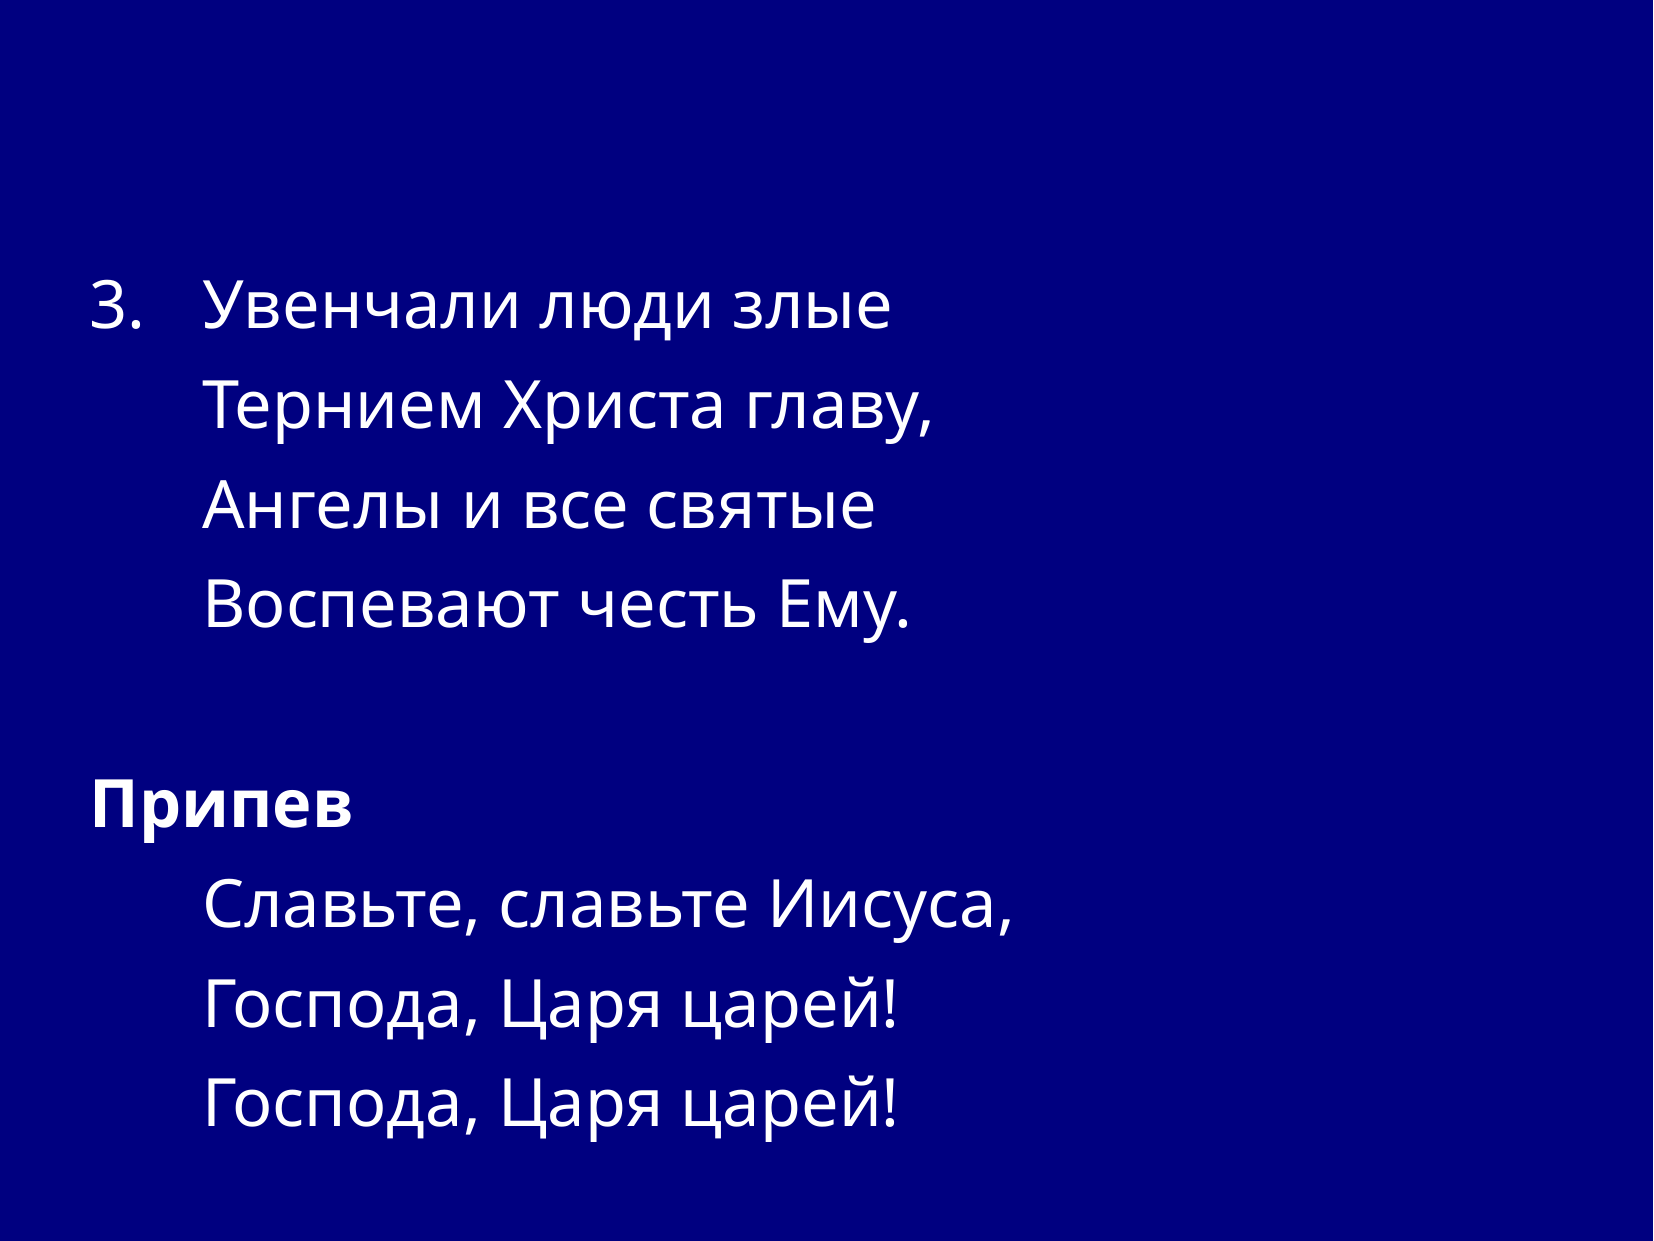

3.	Увенчали люди злые
	Тернием Христа главу,
	Ангелы и все святые
	Воспевают честь Ему.
Припев
	Славьте, славьте Иисуса,
	Господа, Царя царей!
	Господа, Царя царей!